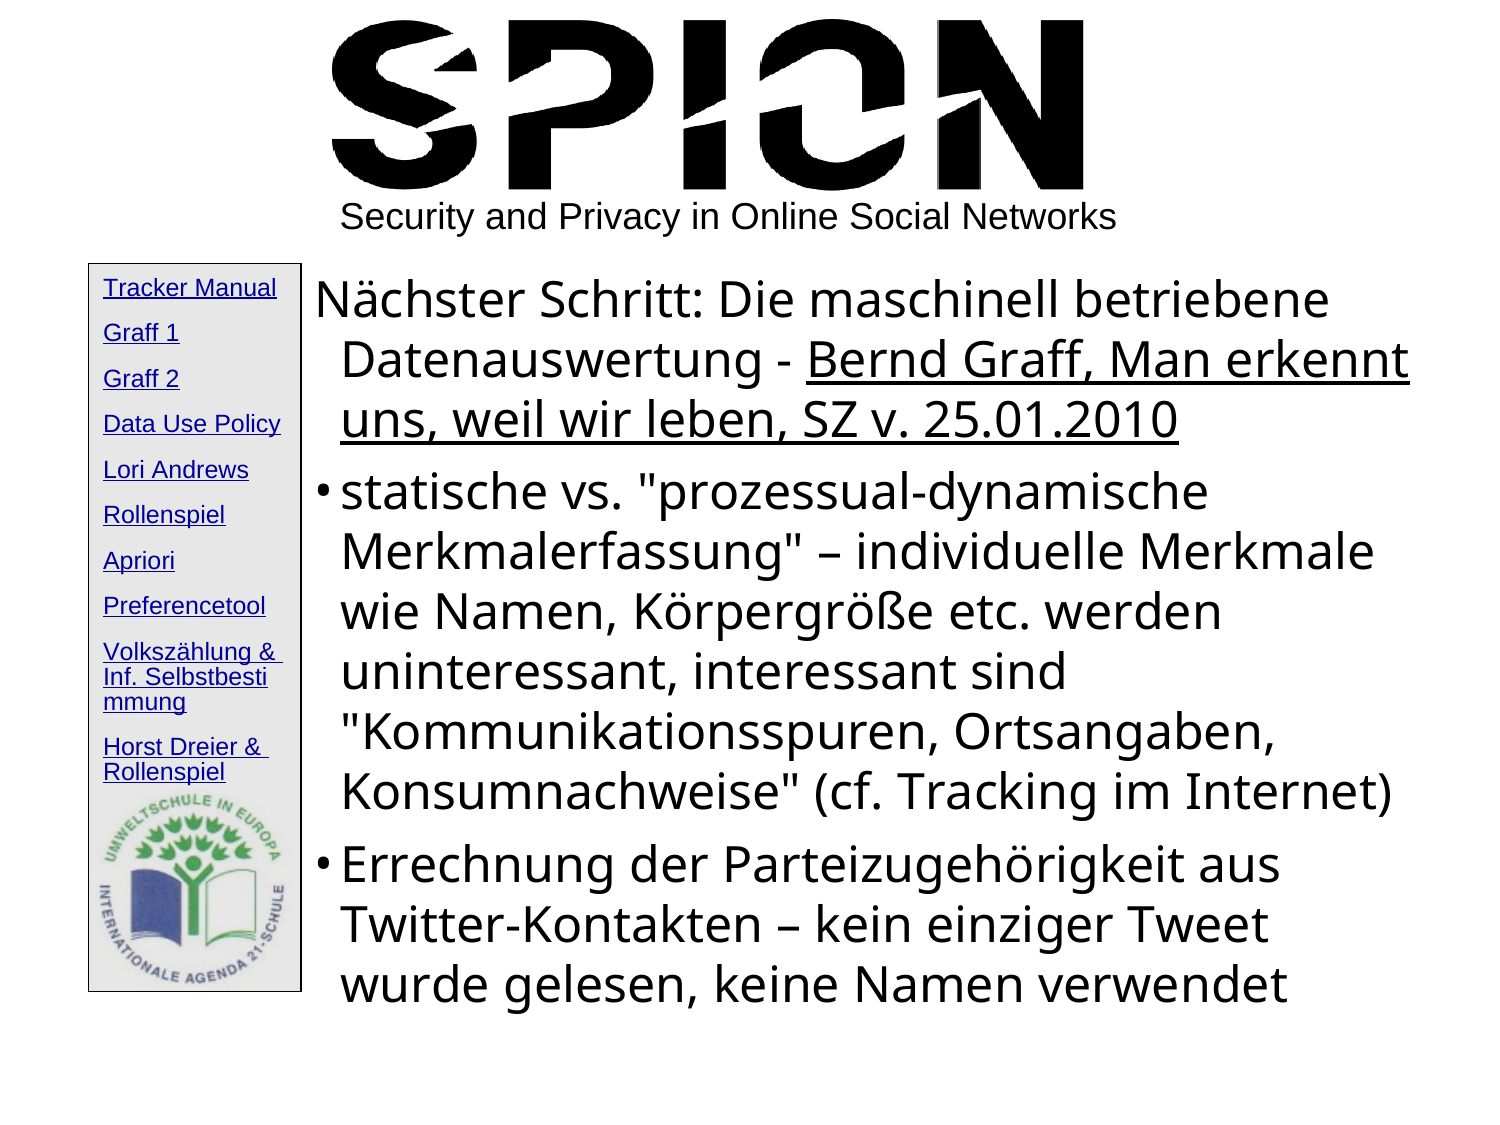

# Nächster Schritt: Die maschinell betriebene Datenauswertung - Bernd Graff, Man erkennt uns, weil wir leben, SZ v. 25.01.2010
statische vs. "prozessual-dynamische Merkmalerfassung" – individuelle Merkmale wie Namen, Körpergröße etc. werden uninteressant, interessant sind "Kommunikationsspuren, Ortsangaben, Konsumnachweise" (cf. Tracking im Internet)
Errechnung der Parteizugehörigkeit aus Twitter-Kontakten – kein einziger Tweet wurde gelesen, keine Namen verwendet